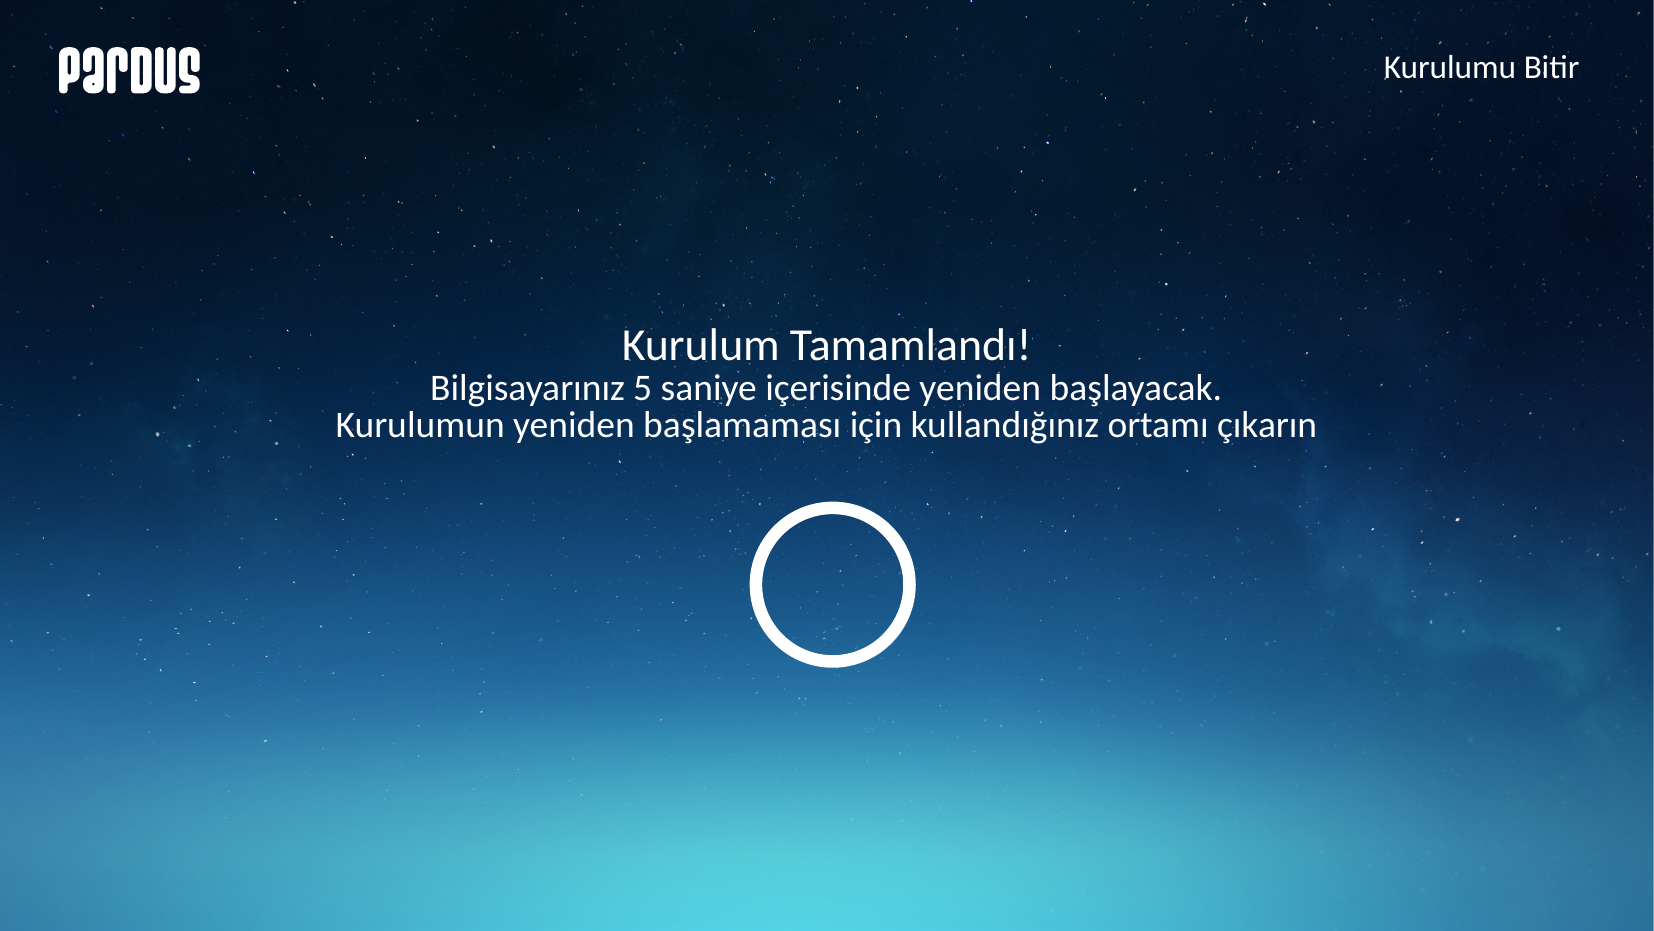

Kurulumu Bitir
Kurulum Tamamlandı!
Bilgisayarınız 5 saniye içerisinde yeniden başlayacak.
Kurulumun yeniden başlamaması için kullandığınız ortamı çıkarın